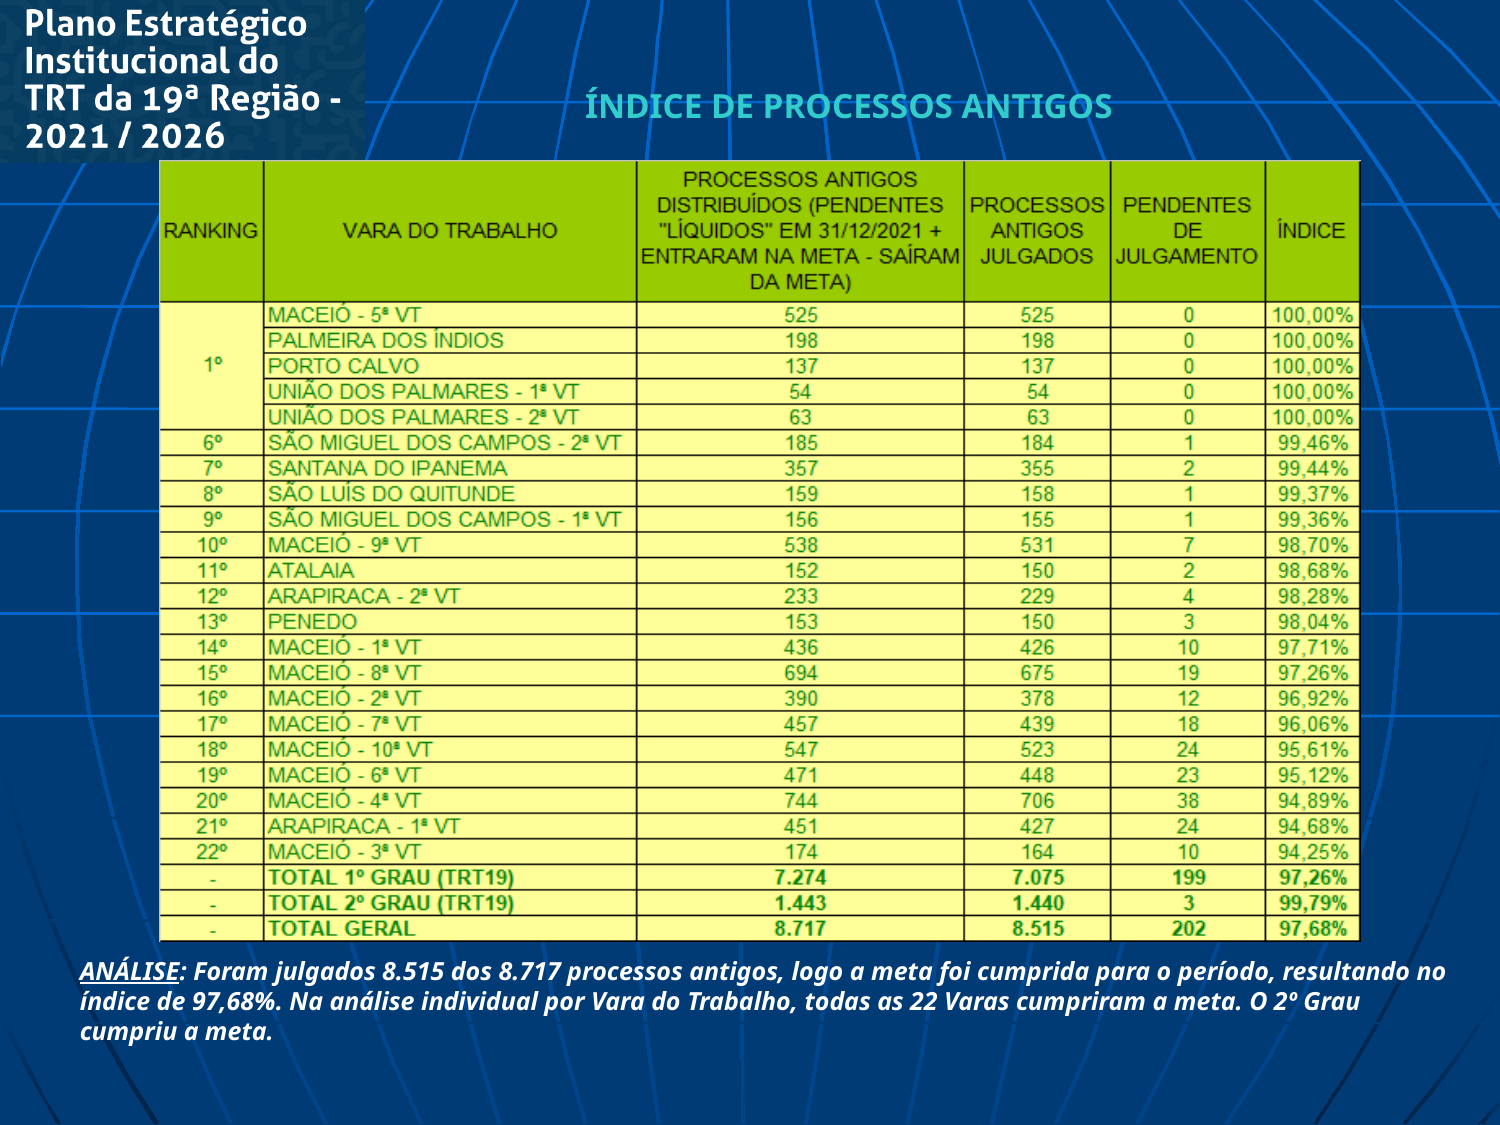

ÍNDICE DE PROCESSOS ANTIGOS
ANÁLISE: Foram julgados 8.515 dos 8.717 processos antigos, logo a meta foi cumprida para o período, resultando no índice de 97,68%. Na análise individual por Vara do Trabalho, todas as 22 Varas cumpriram a meta. O 2º Grau cumpriu a meta.